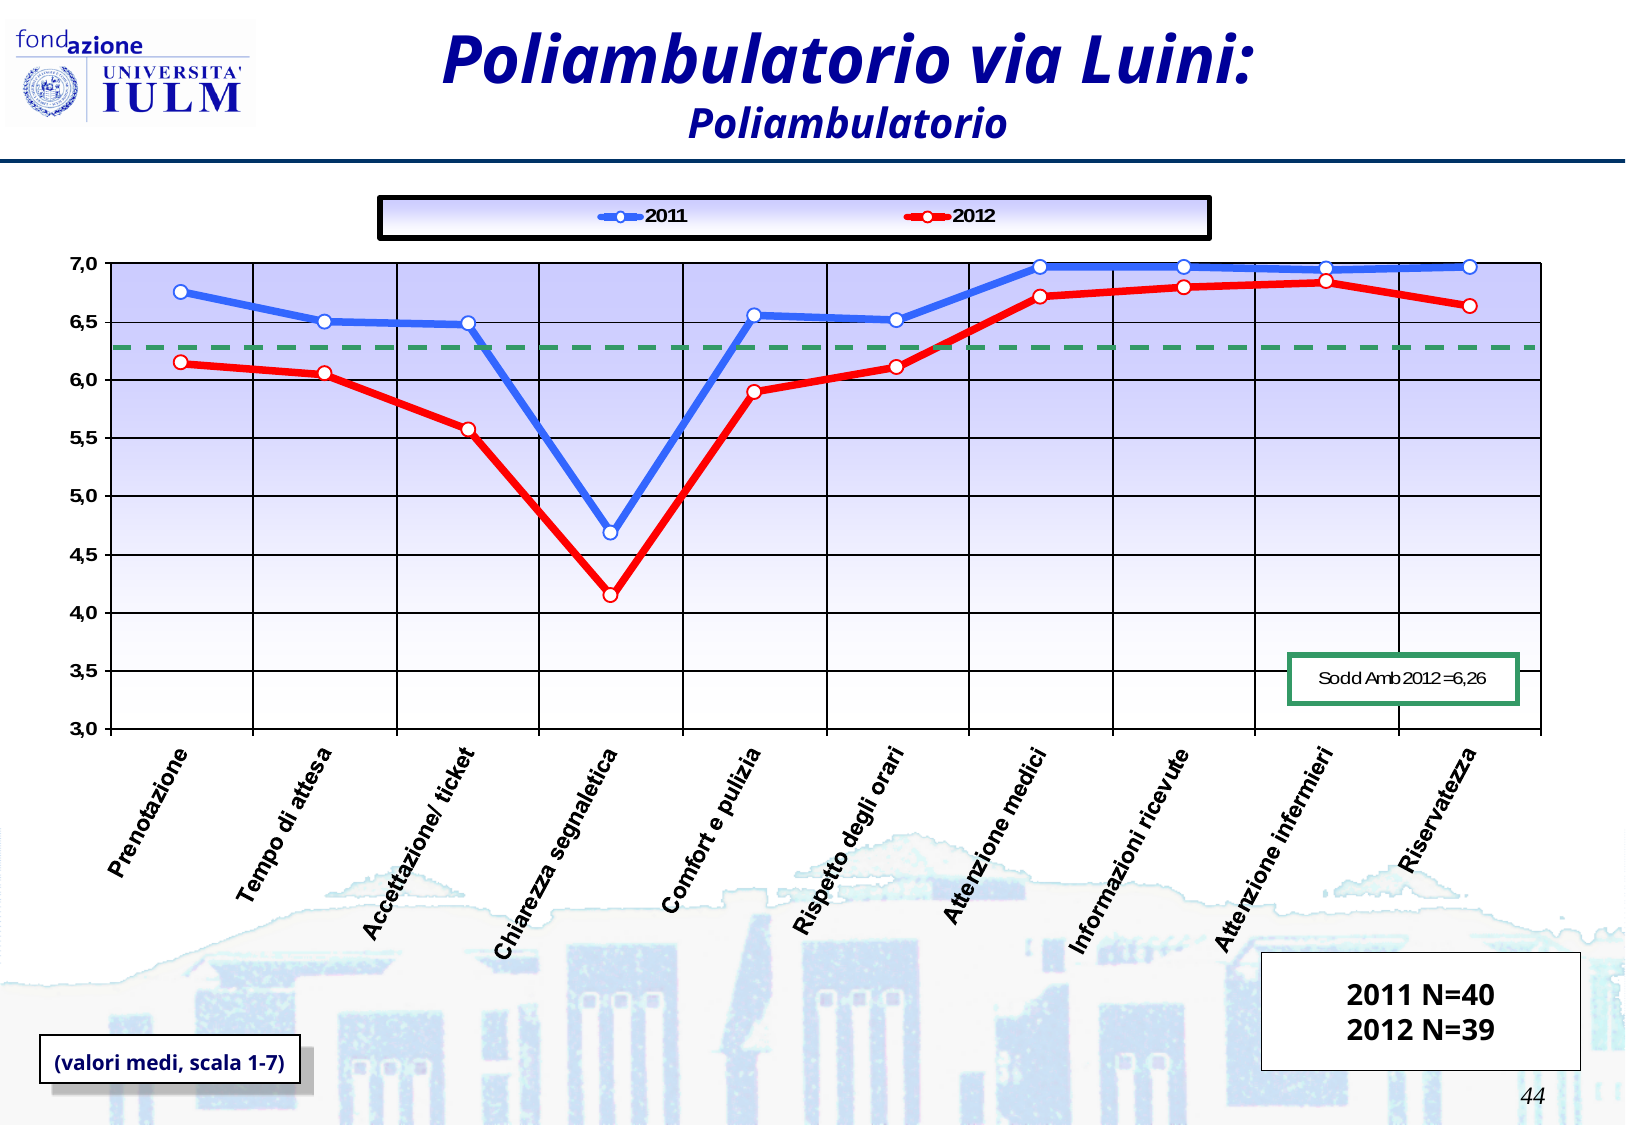

Poliambulatorio via Luini: Poliambulatorio
2011 N=40
2012 N=39
(valori medi, scala 1-7)